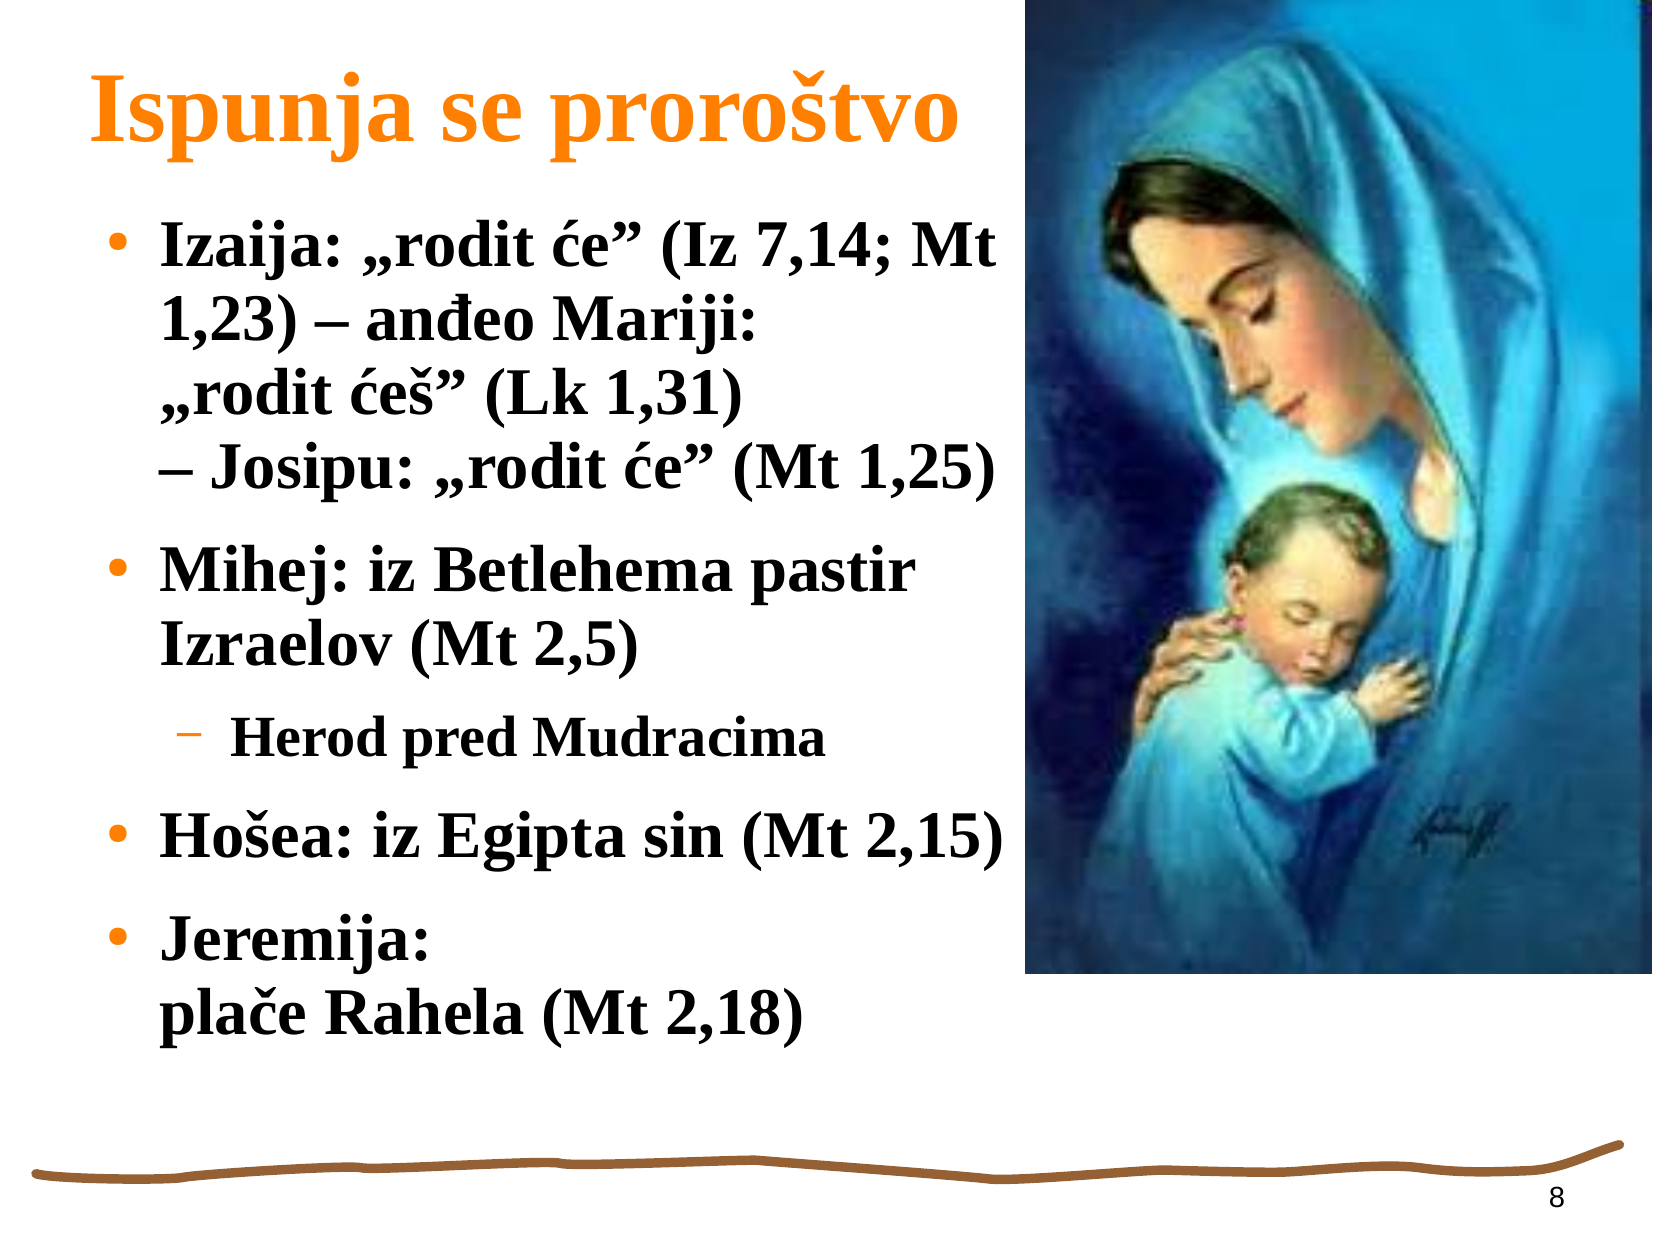

# Ispunja se proroštvo
Izaija: „rodit će” (Iz 7,14; Mt 1,23) – anđeo Mariji:
„rodit ćeš” (Lk 1,31)
– Josipu: „rodit će” (Mt 1,25)
Mihej: iz Betlehema pastir Izraelov (Mt 2,5)
Herod pred Mudracima
Hošea: iz Egipta sin (Mt 2,15)
Jeremija:
plače Rahela (Mt 2,18)
8